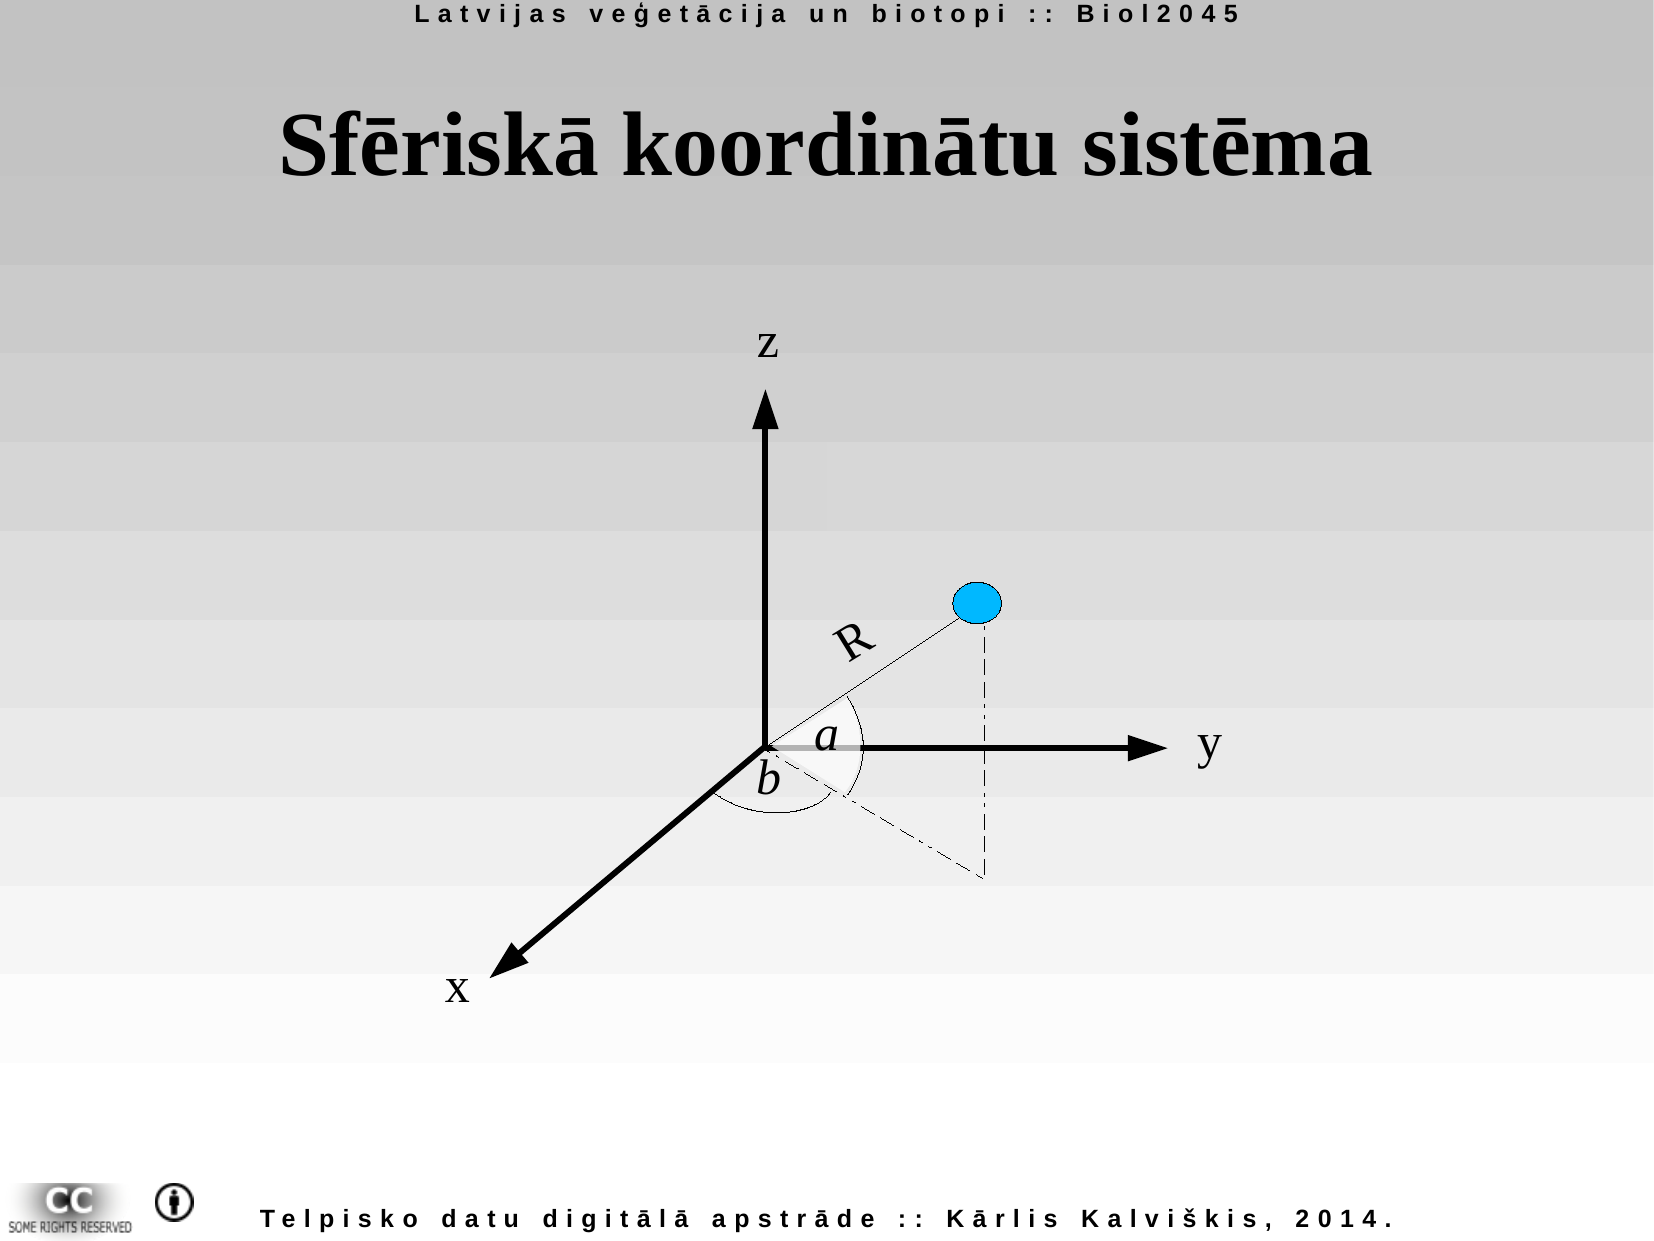

# Sfēriskā koordinātu sistēma
z
R
a
y
b
x